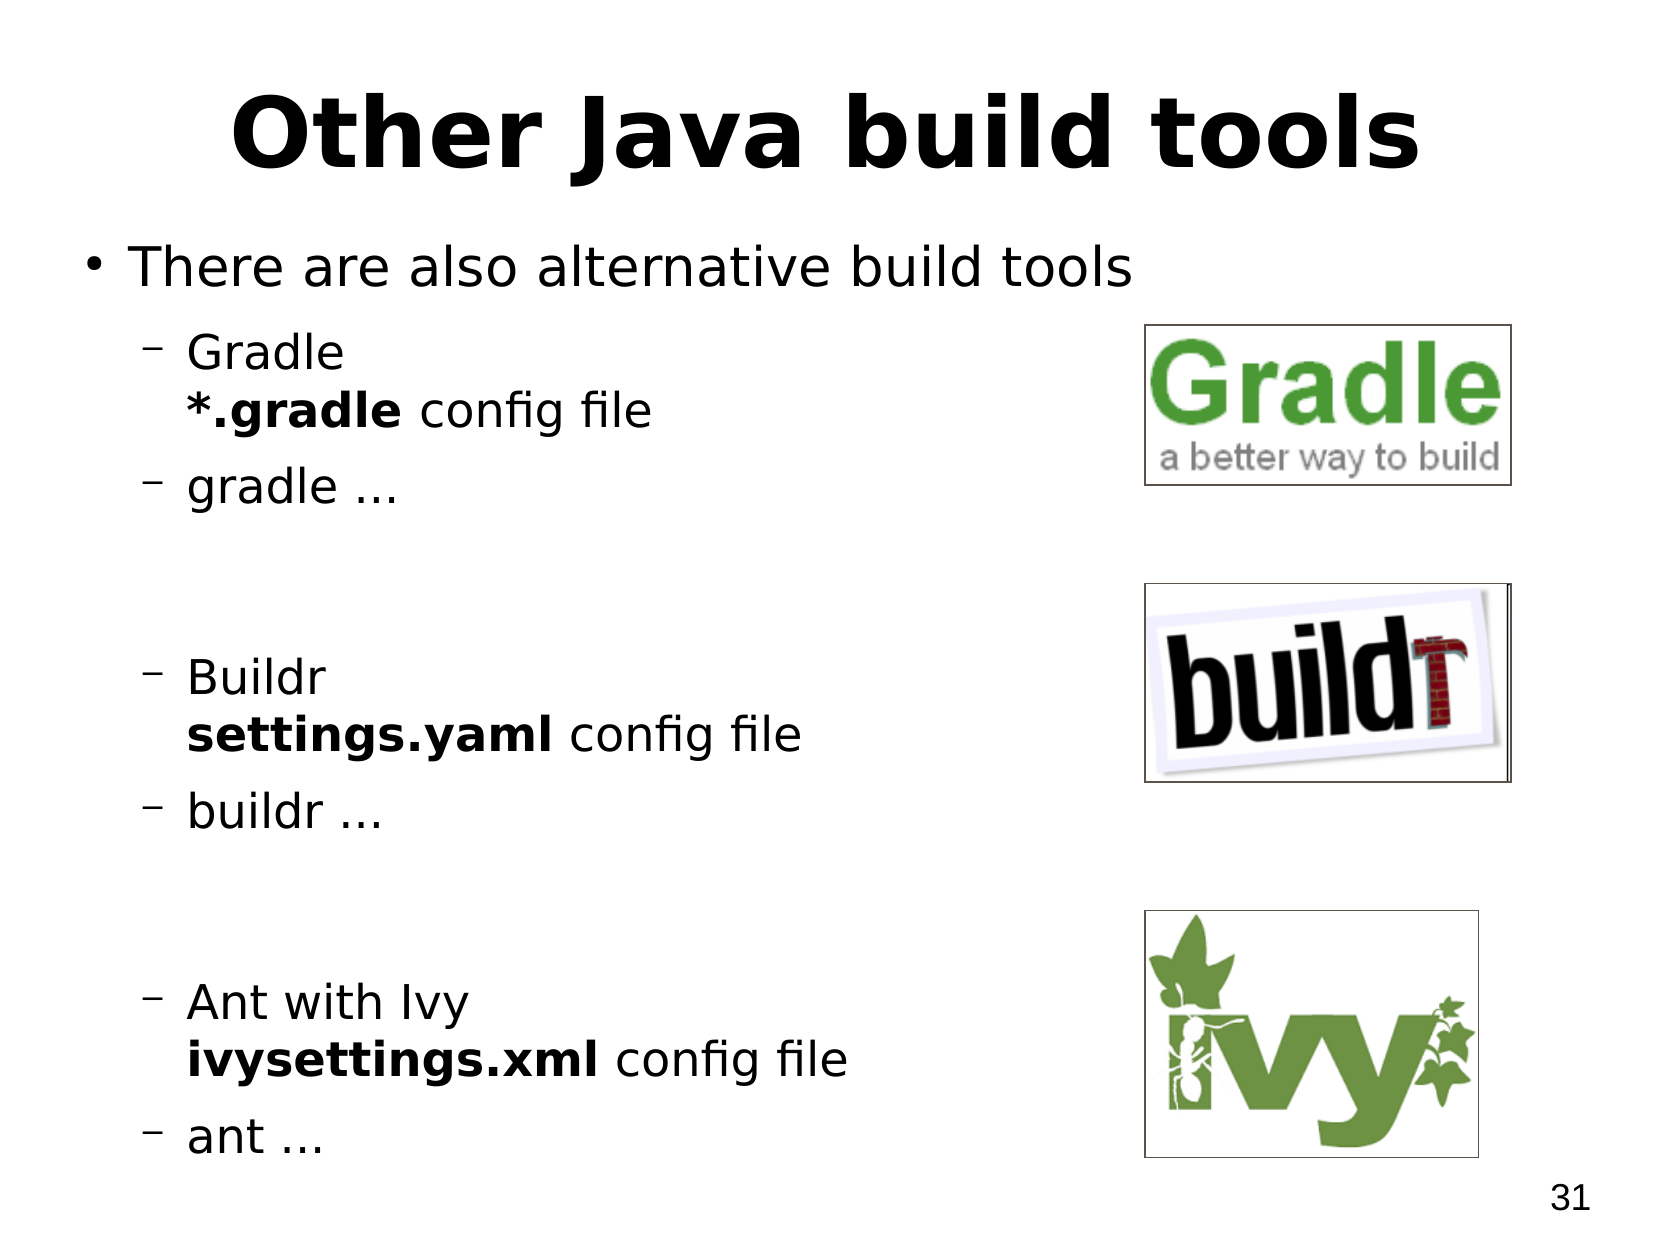

# Other Java build tools
There are also alternative build tools
Gradle
*.gradle config file
gradle ...
Buildr
settings.yaml config file
buildr ...
Ant with Ivy
ivysettings.xml config file
ant ...